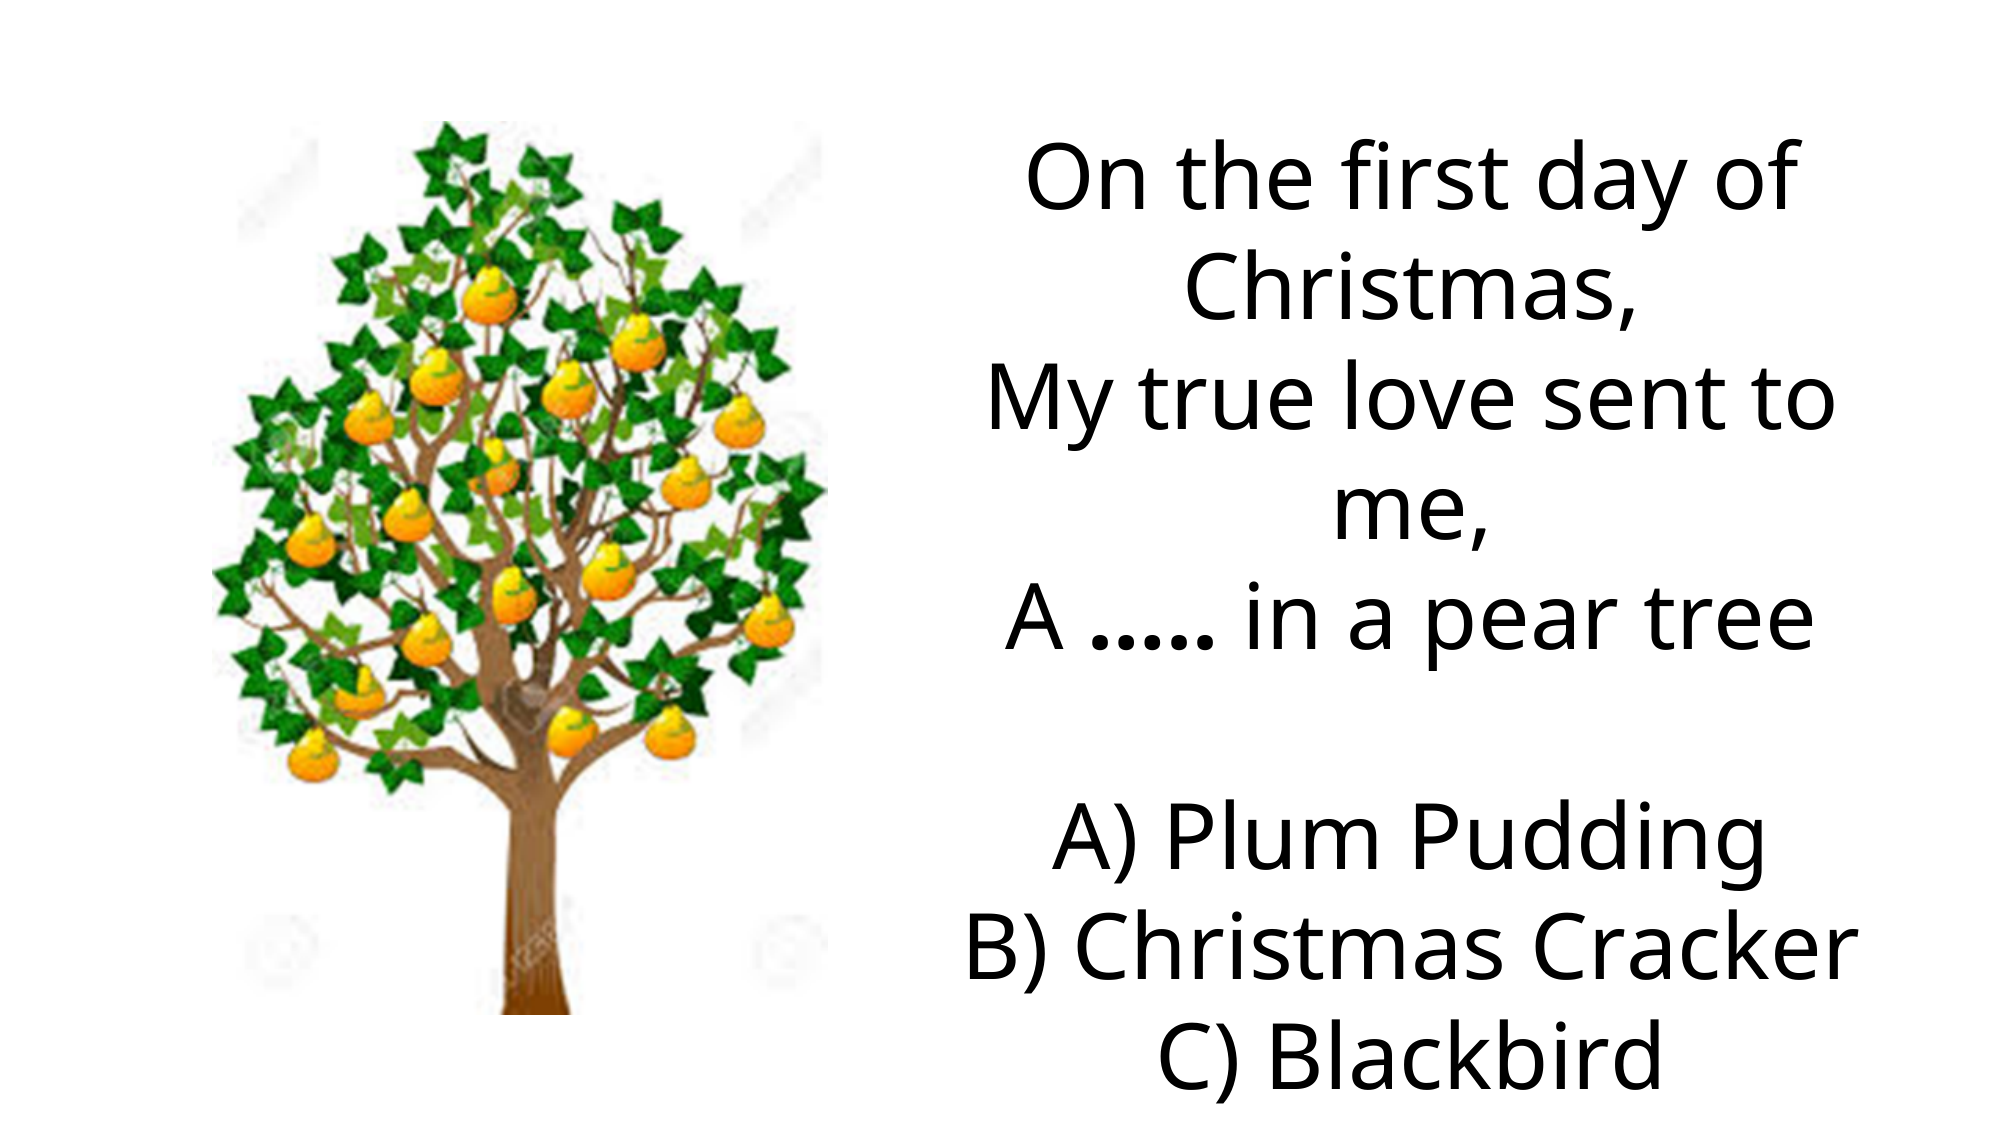

On the first day of Christmas,
My true love sent to me,
A ….. in a pear tree
A) Plum Pudding
B) Christmas Cracker
C) Blackbird
D) Partridge